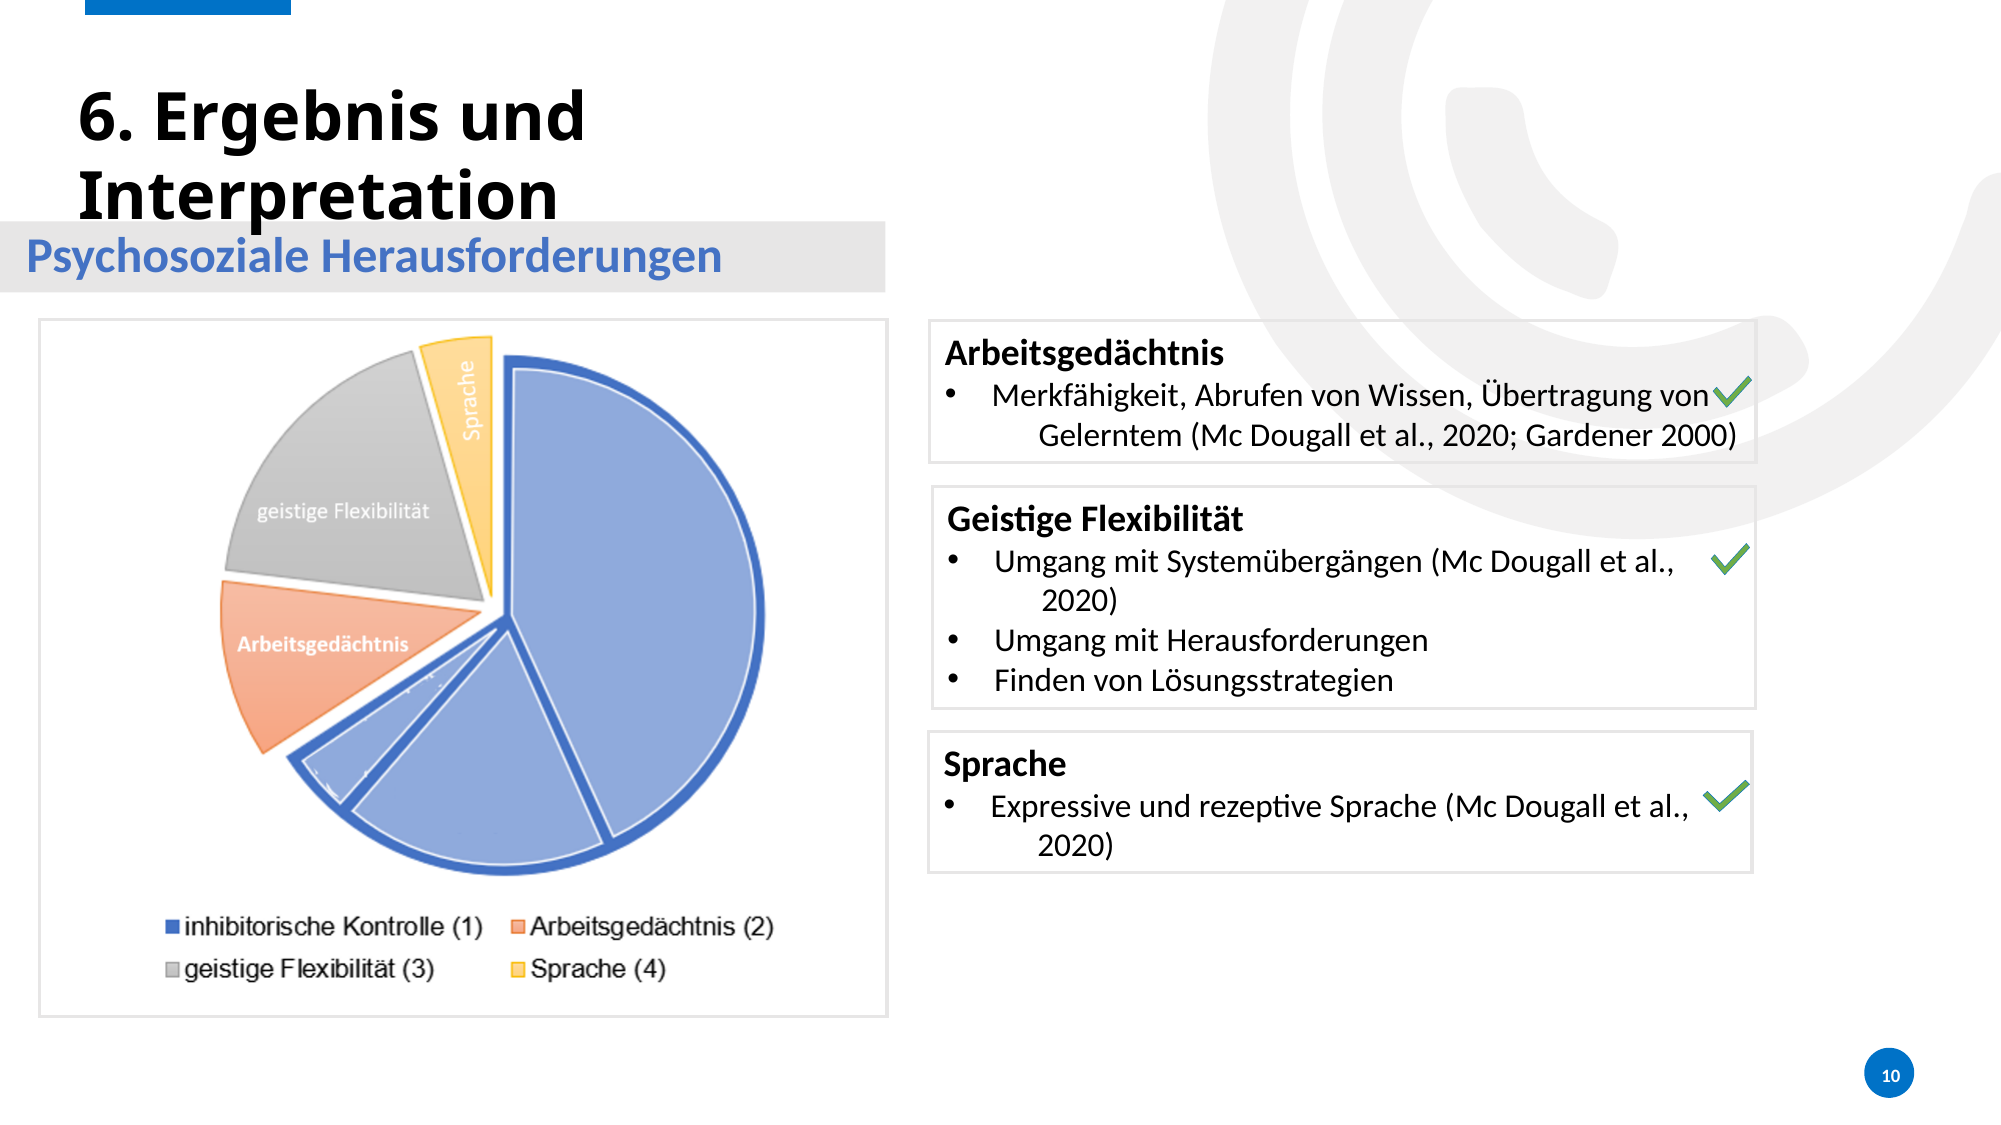

6. Ergebnis und Interpretation
 Psychosoziale Herausforderungen
Arbeitsgedächtnis
Merkfähigkeit, Abrufen von Wissen, Übertragung von Gelerntem (Mc Dougall et al., 2020; Gardener 2000)
Geistige Flexibilität
Umgang mit Systemübergängen (Mc Dougall et al., 2020)
Umgang mit Herausforderungen
Finden von Lösungsstrategien
Sprache
Expressive und rezeptive Sprache (Mc Dougall et al., 2020)
10